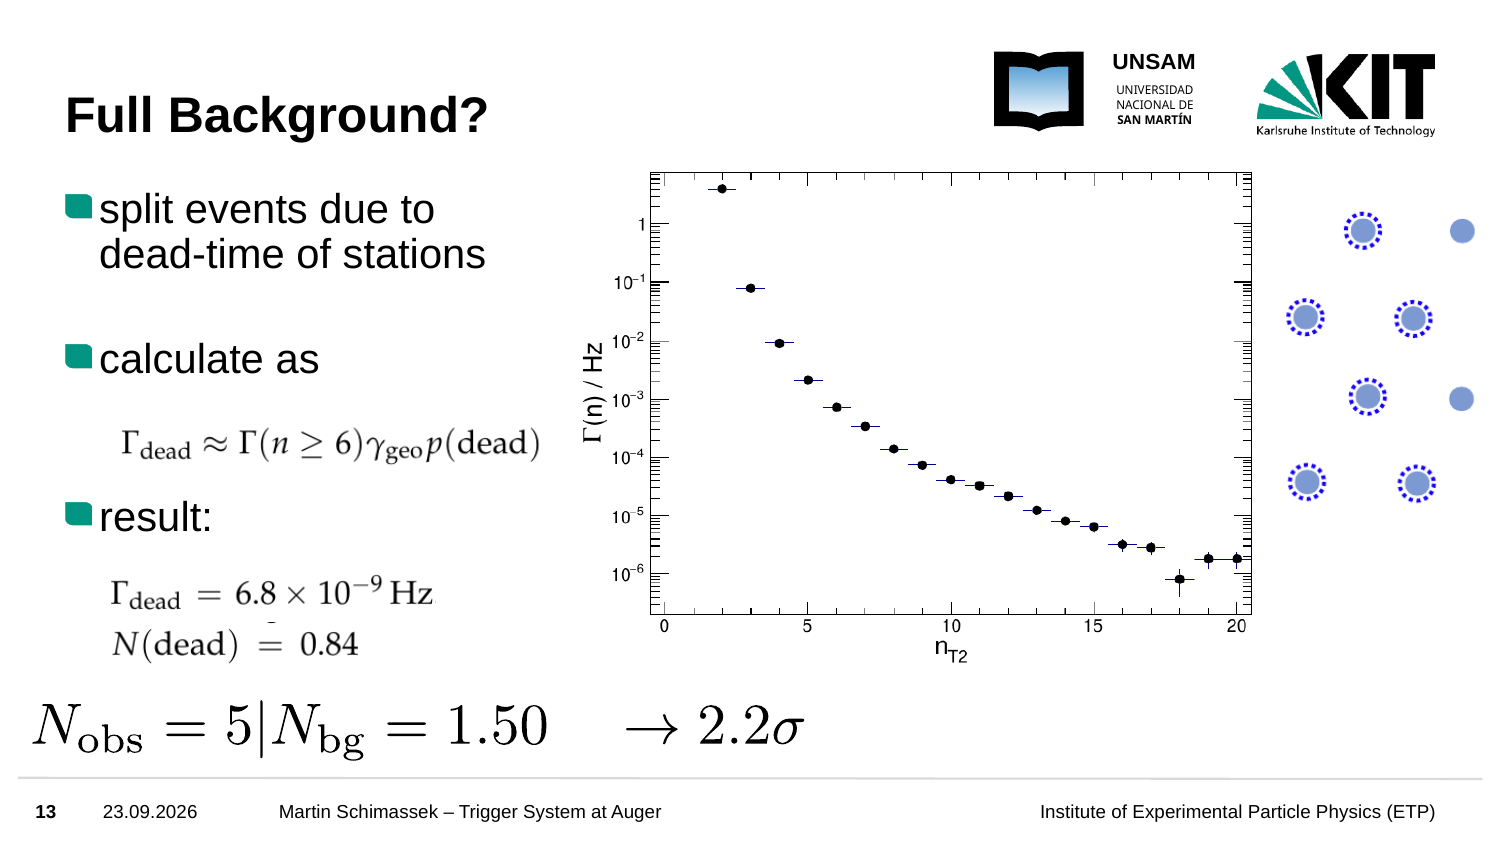

# Full Background?
split events due to
dead-time of stations
calculate as
result: